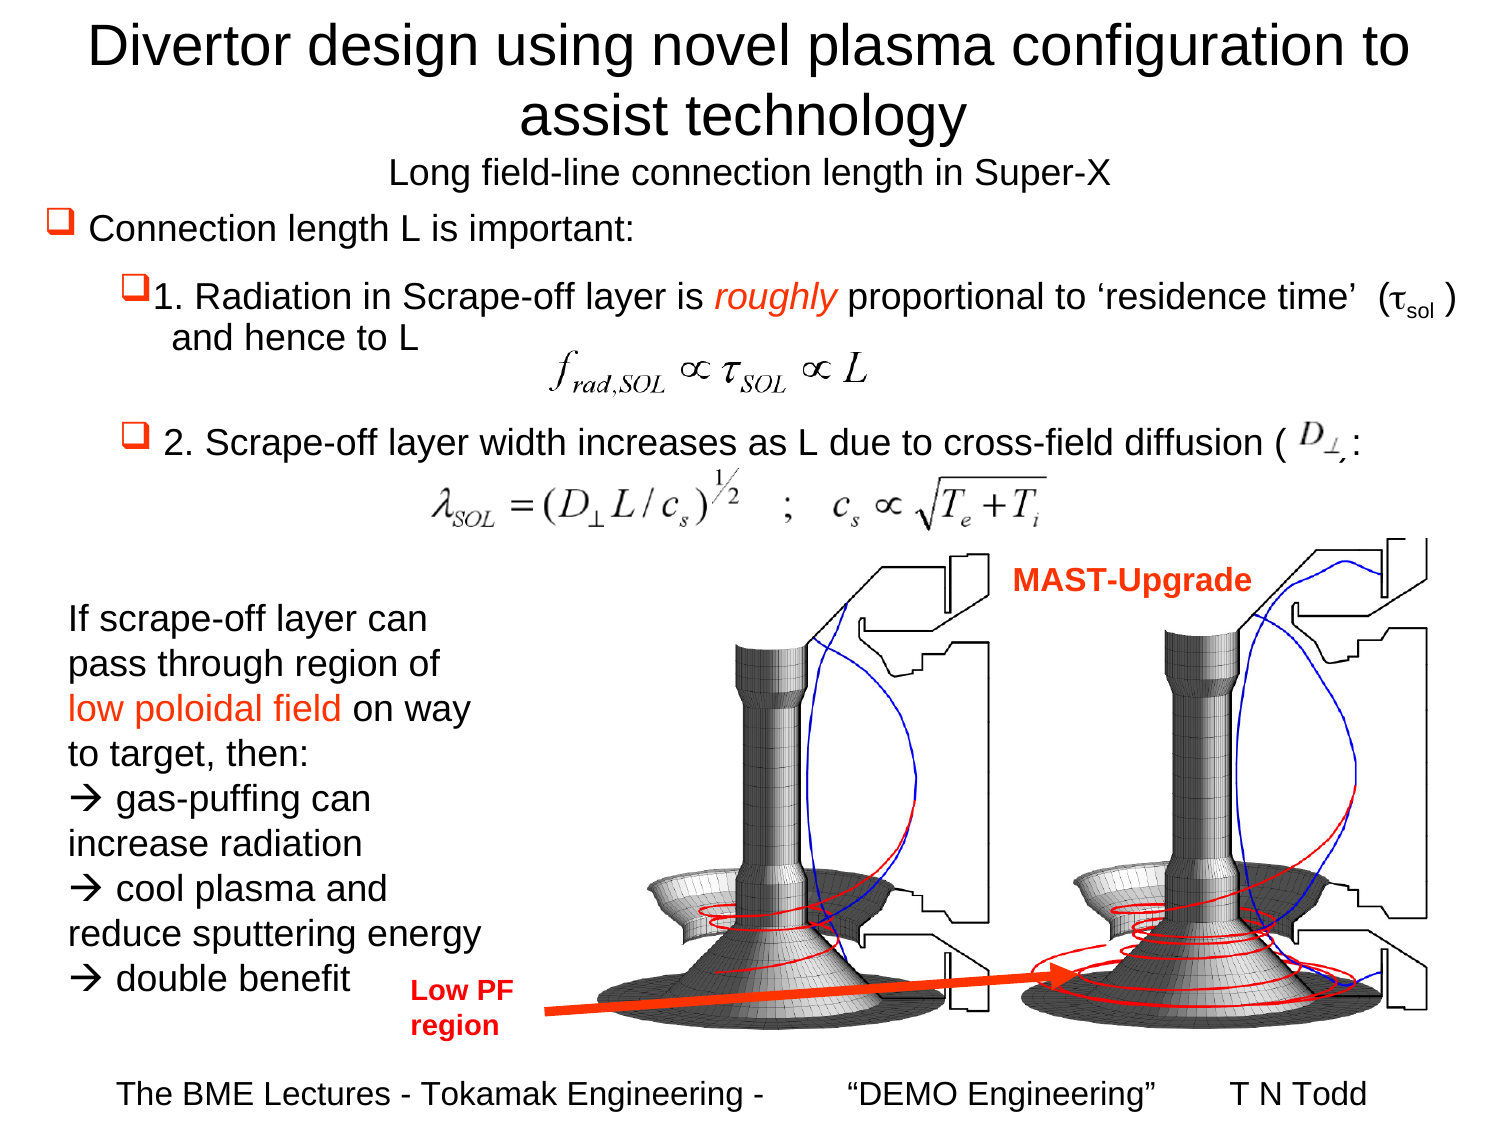

Divertor design using novel plasma configuration to assist technology
Long field-line connection length in Super-X
 Connection length L is important:
1. Radiation in Scrape-off layer is roughly proportional to ‘residence time’ (sol )
 and hence to L
 2. Scrape-off layer width increases as L due to cross-field diffusion ( ):
MAST-Upgrade
If scrape-off layer can pass through region of low poloidal field on way to target, then:
 gas-puffing can increase radiation
 cool plasma and reduce sputtering energy
 double benefit
Low PF region